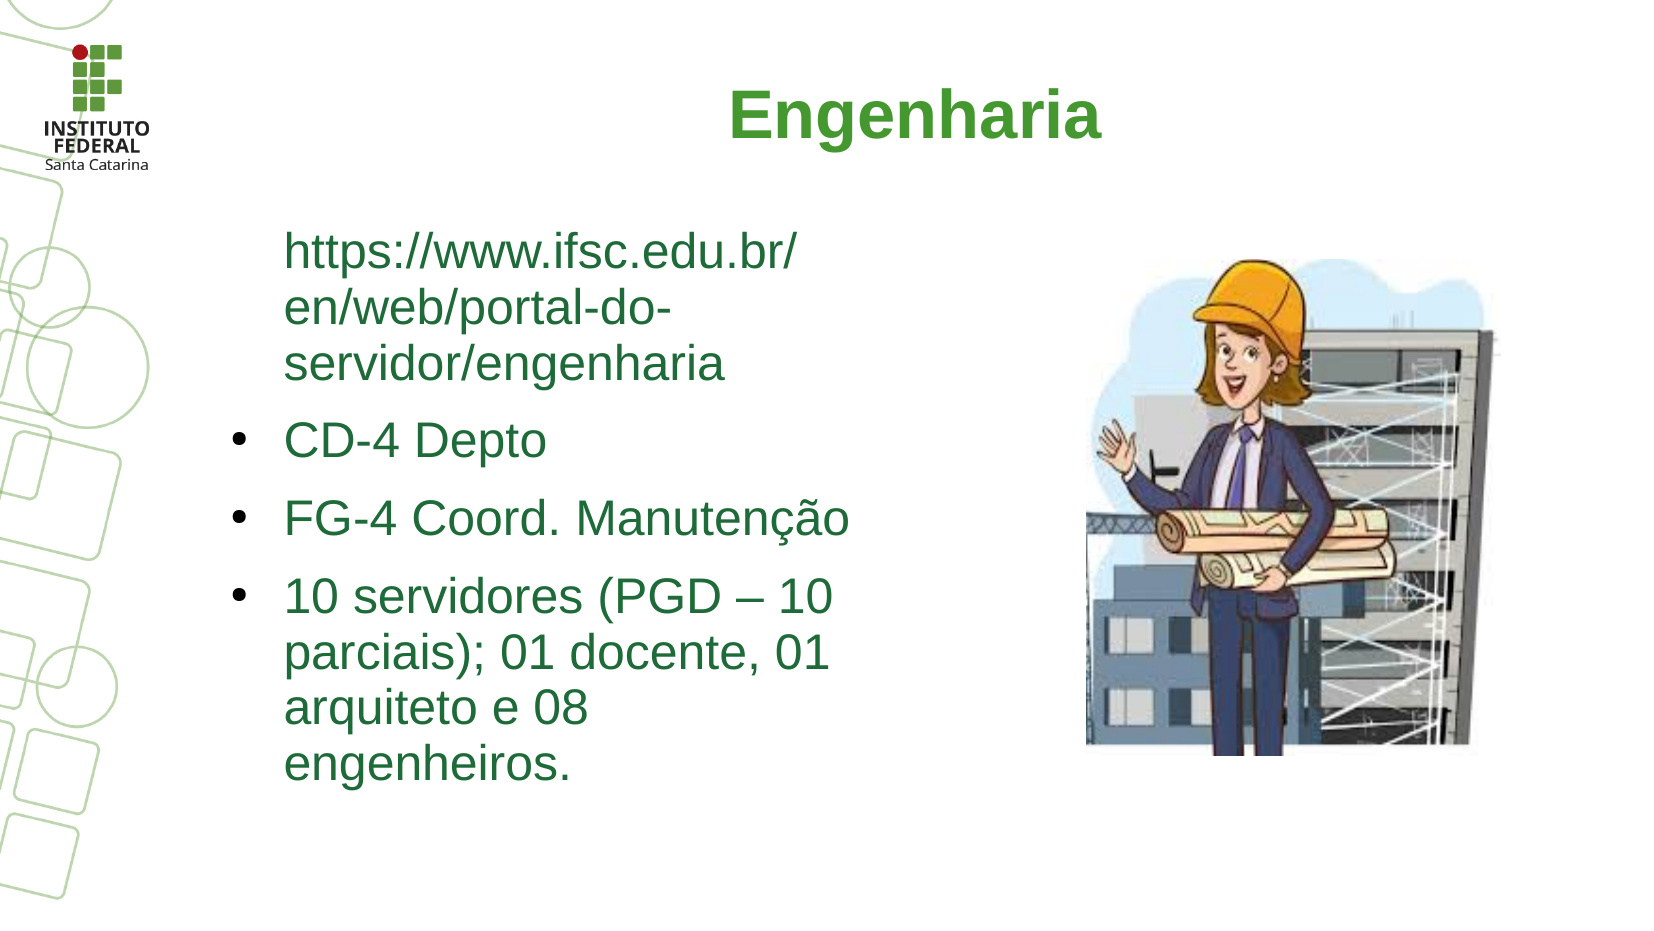

# Engenharia
https://www.ifsc.edu.br/en/web/portal-do-servidor/engenharia
CD-4 Depto
FG-4 Coord. Manutenção
10 servidores (PGD – 10 parciais); 01 docente, 01 arquiteto e 08 engenheiros.